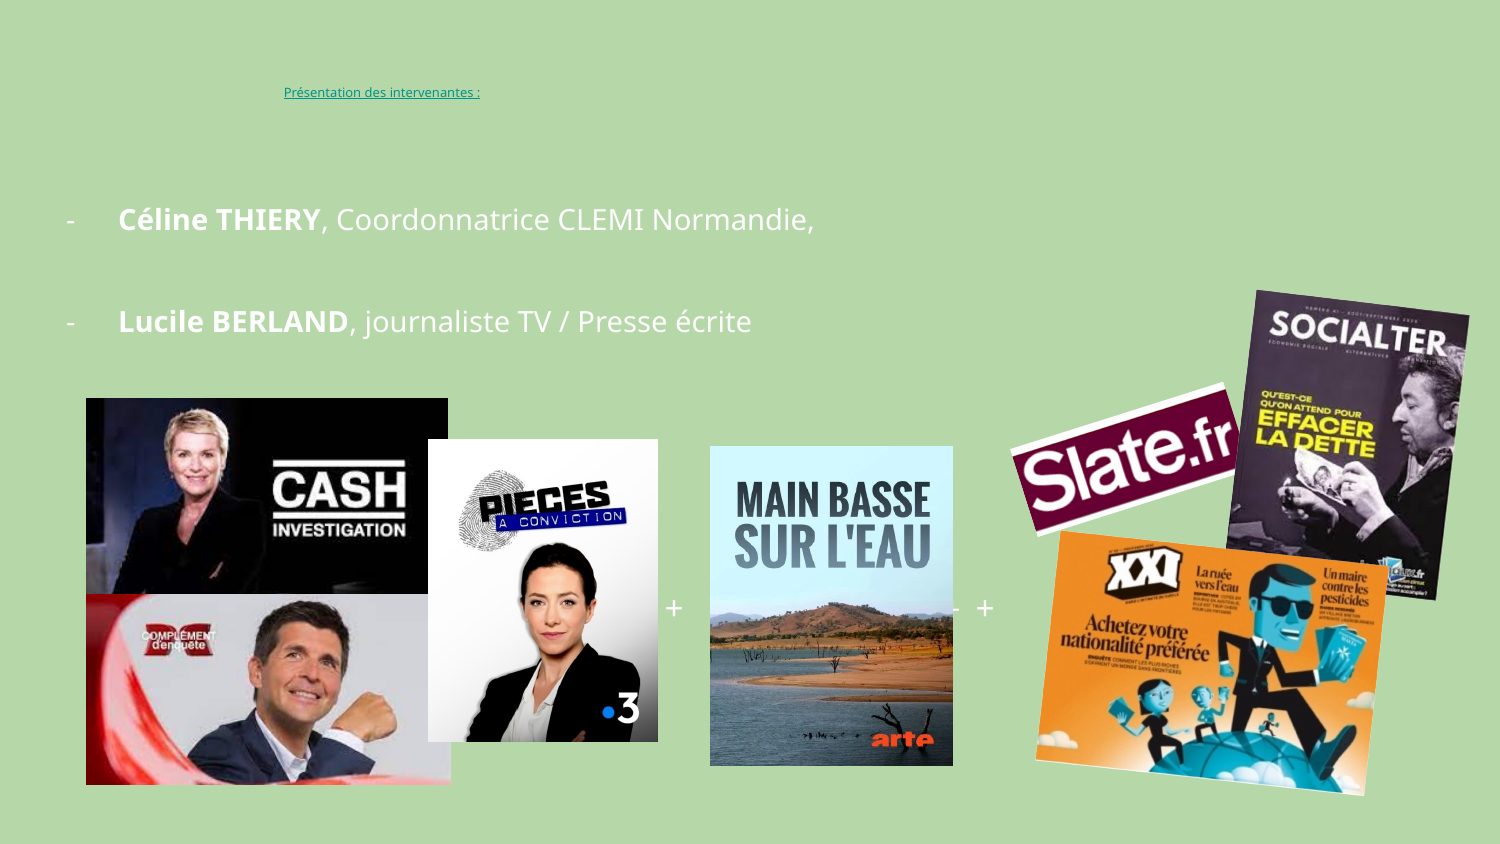

Présentation des intervenantes :
# Céline THIERY, Coordonnatrice CLEMI Normandie,
Lucile BERLAND, journaliste TV / Presse écrite
			mmmmmmmmmmmmmm +		++++++++++ +